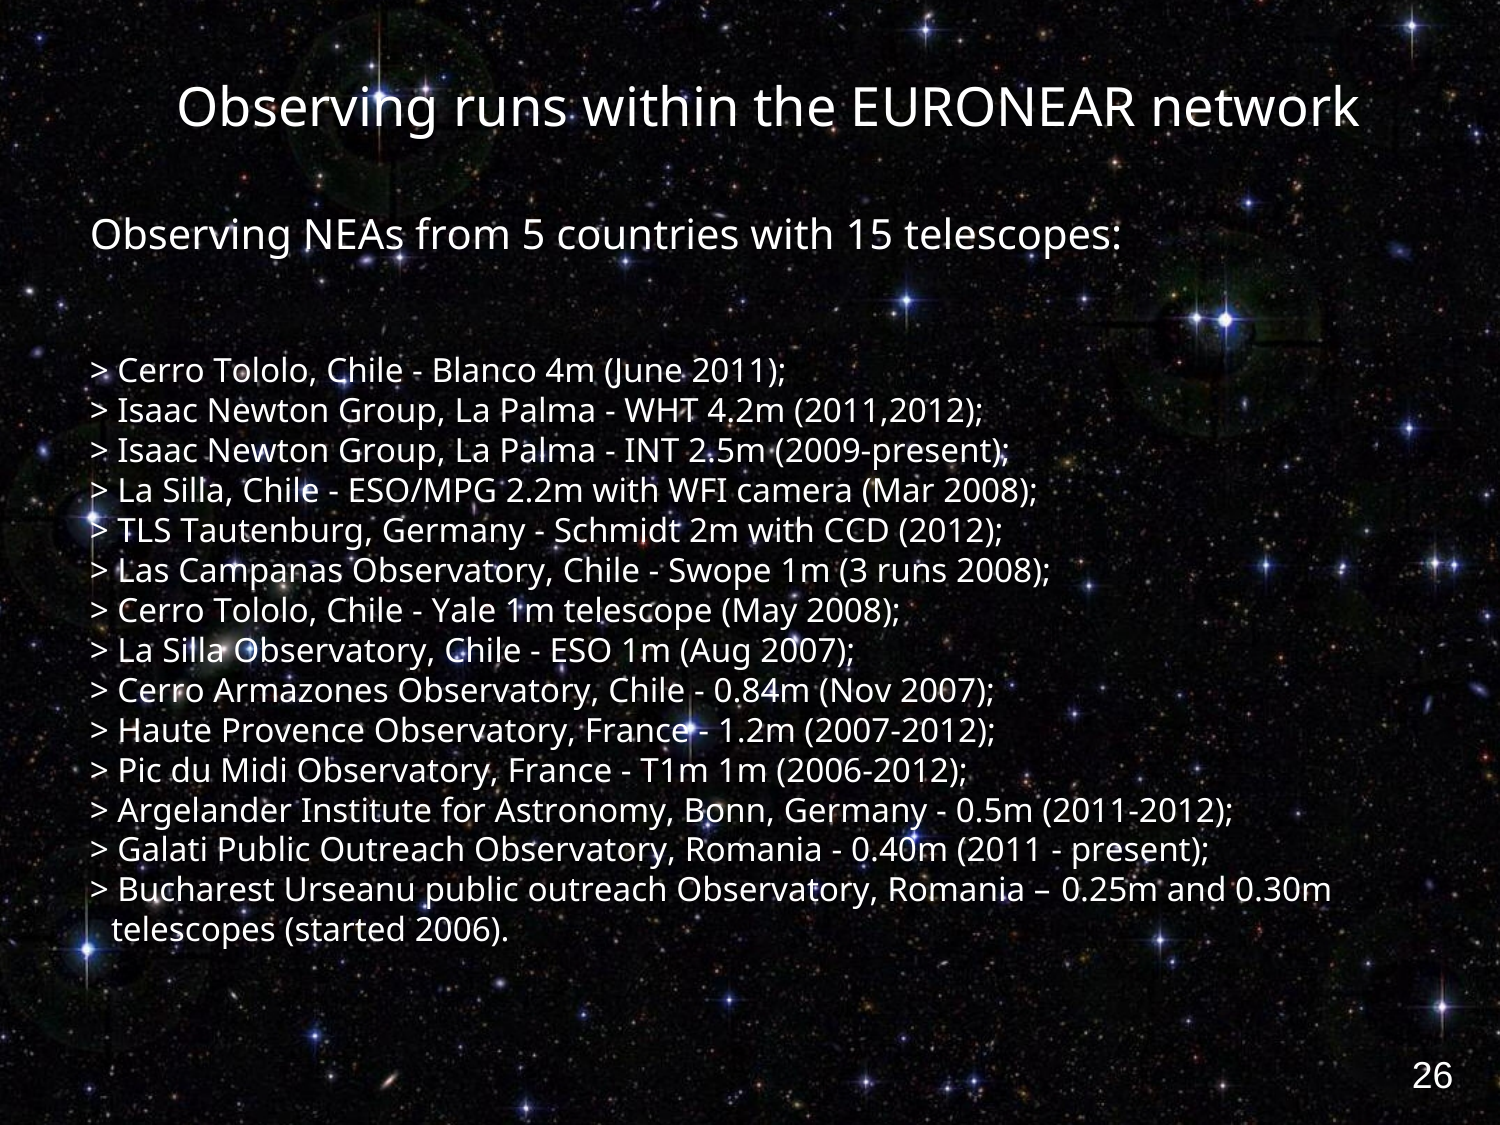

Observing runs within the EURONEAR network
	Observing NEAs from 5 countries with 15 telescopes:
	> Cerro Tololo, Chile - Blanco 4m (June 2011);
	> Isaac Newton Group, La Palma - WHT 4.2m (2011,2012);
	> Isaac Newton Group, La Palma - INT 2.5m (2009-present);
	> La Silla, Chile - ESO/MPG 2.2m with WFI camera (Mar 2008);
	> TLS Tautenburg, Germany - Schmidt 2m with CCD (2012);
	> Las Campanas Observatory, Chile - Swope 1m (3 runs 2008);
	> Cerro Tololo, Chile - Yale 1m telescope (May 2008);
	> La Silla Observatory, Chile - ESO 1m (Aug 2007);
	> Cerro Armazones Observatory, Chile - 0.84m (Nov 2007);
	> Haute Provence Observatory, France - 1.2m (2007-2012);
	> Pic du Midi Observatory, France - T1m 1m (2006-2012);
	> Argelander Institute for Astronomy, Bonn, Germany - 0.5m (2011-2012);
	> Galati Public Outreach Observatory, Romania - 0.40m (2011 - present);
	> Bucharest Urseanu public outreach Observatory, Romania – 0.25m and 0.30m
 telescopes (started 2006).
26